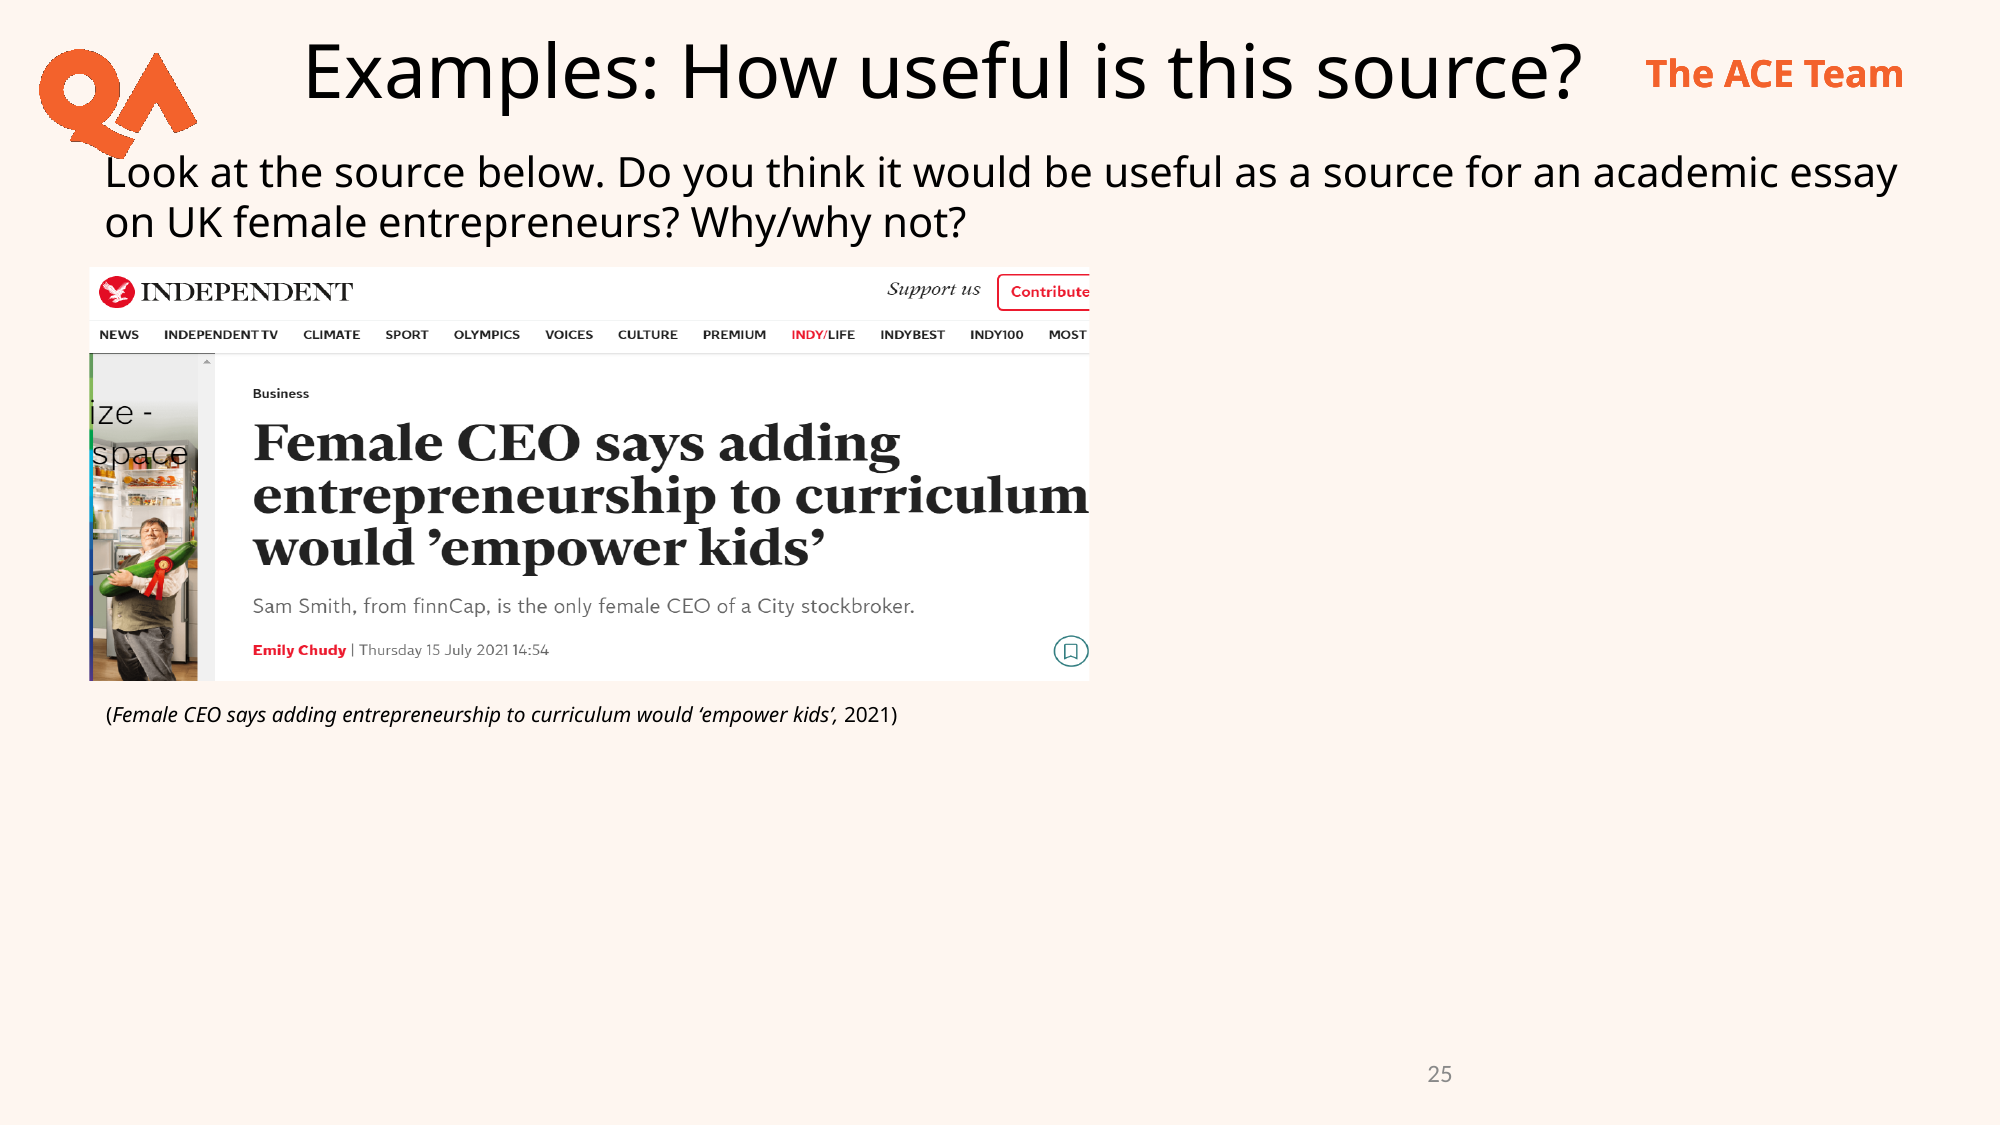

Examples: How useful is this source?
The ACE Team
Look at the source below. Do you think it would be useful as a source for an academic essay on UK female entrepreneurs? Why/why not?
(Female CEO says adding entrepreneurship to curriculum would ‘empower kids’, 2021)